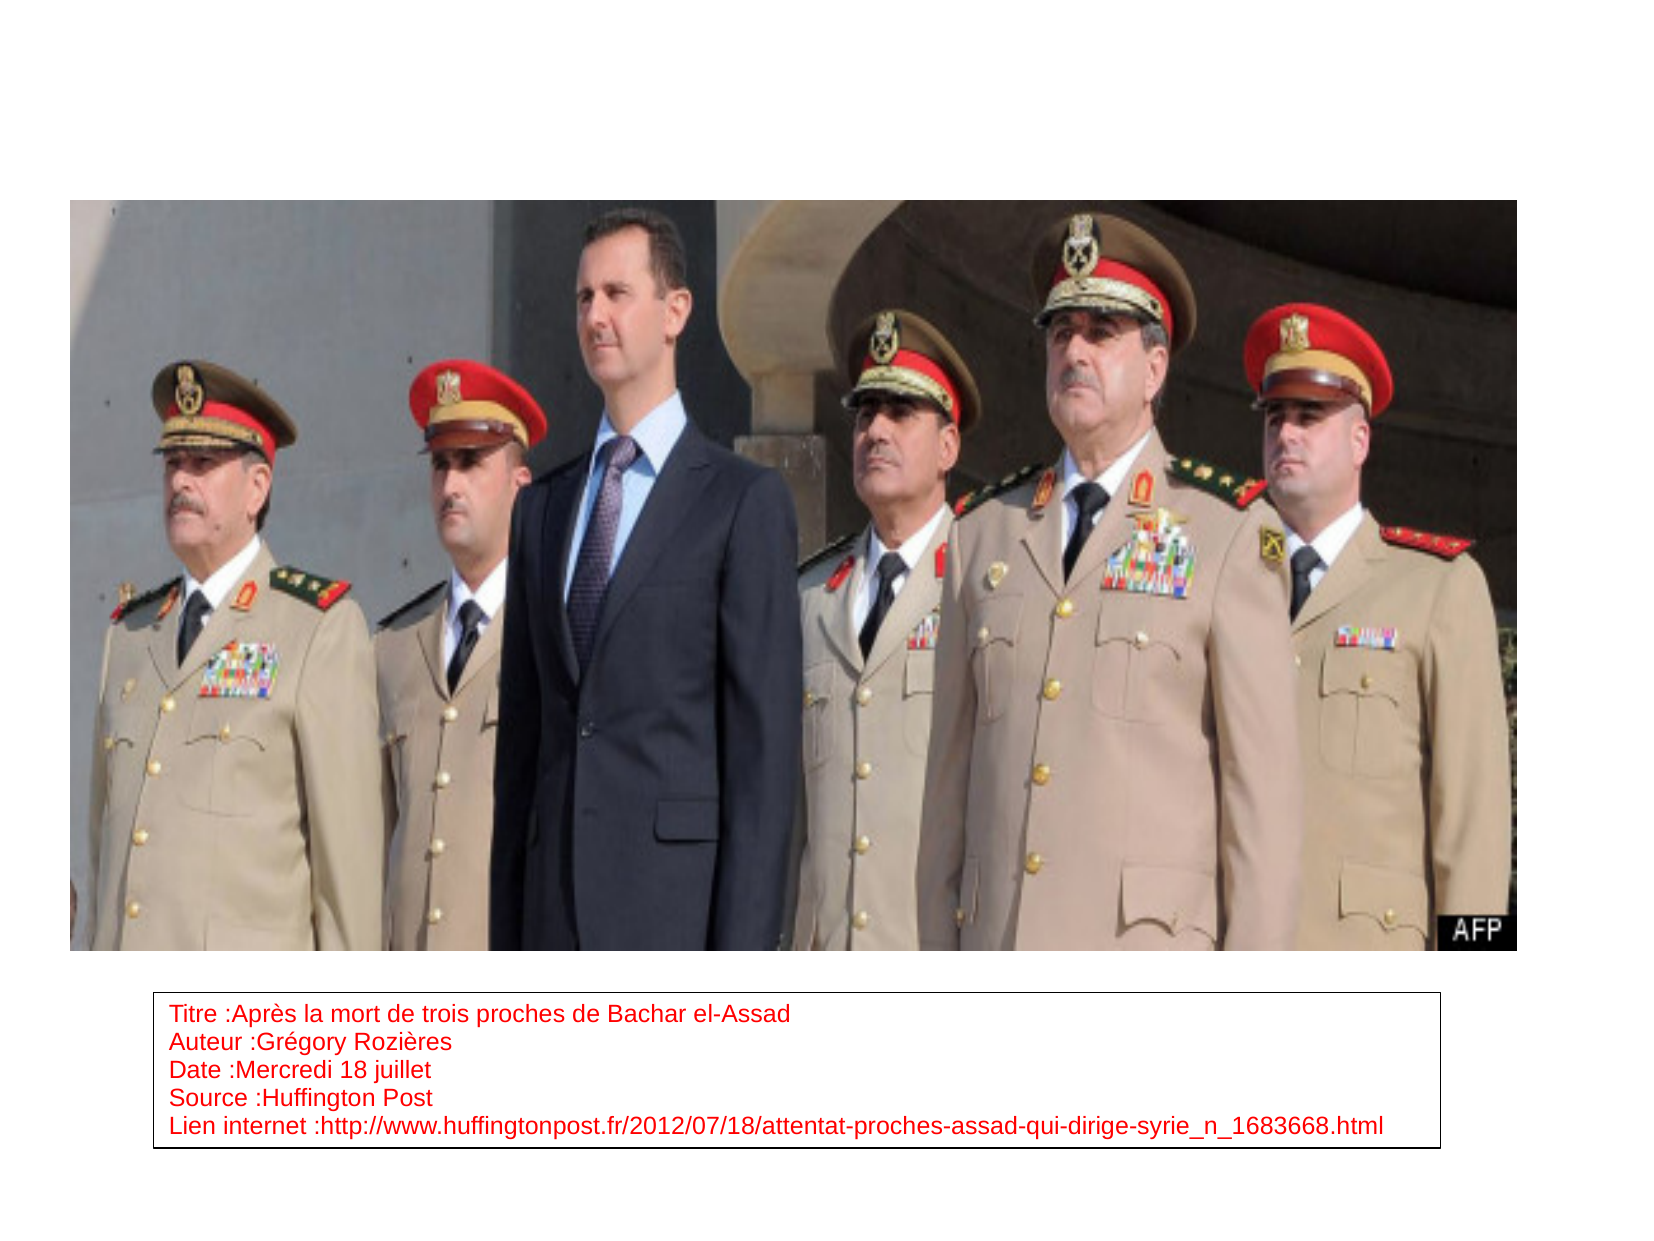

Titre :Après la mort de trois proches de Bachar el-Assad
Auteur :Grégory Rozières
Date :Mercredi 18 juillet
Source :Huffington Post
Lien internet :http://www.huffingtonpost.fr/2012/07/18/attentat-proches-assad-qui-dirige-syrie_n_1683668.html